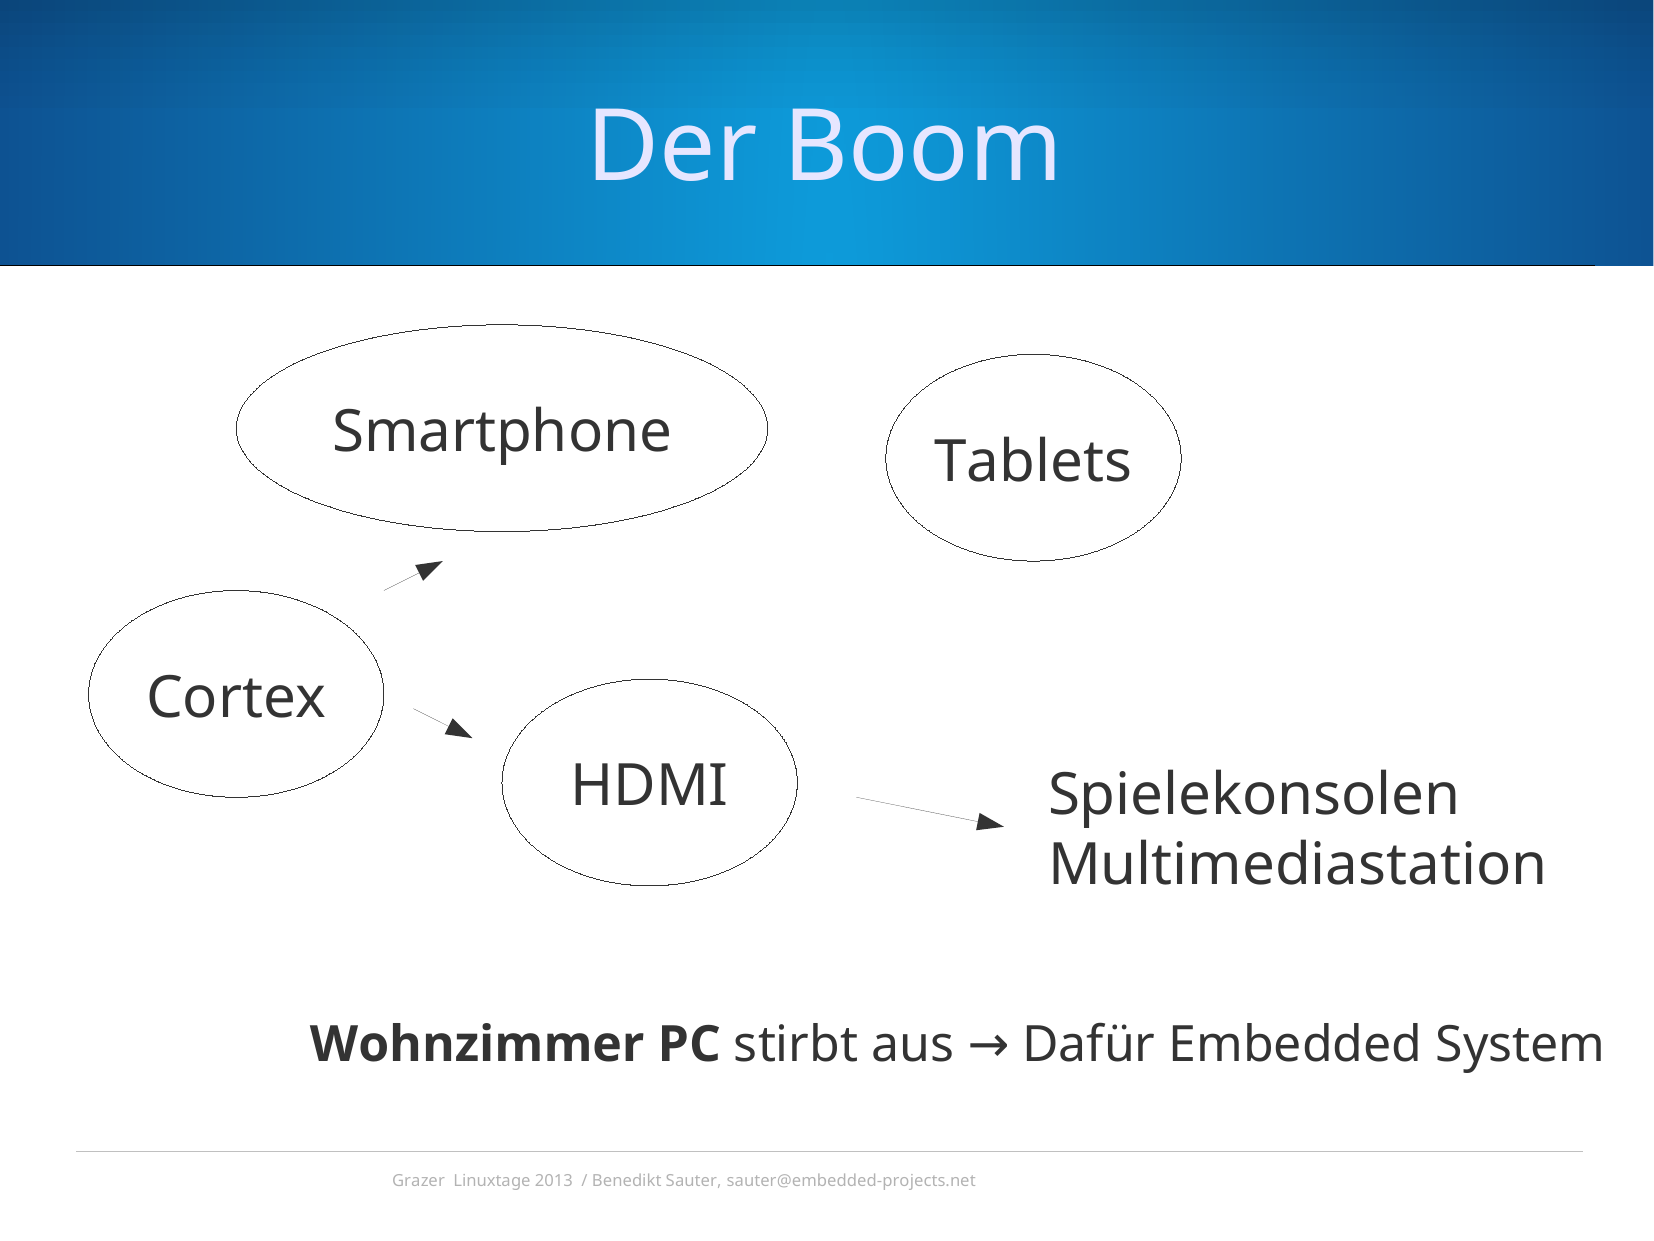

# Der Boom
Smartphone
Tablets
Cortex
HDMI
Spielekonsolen
Multimediastation
Wohnzimmer PC stirbt aus → Dafür Embedded System